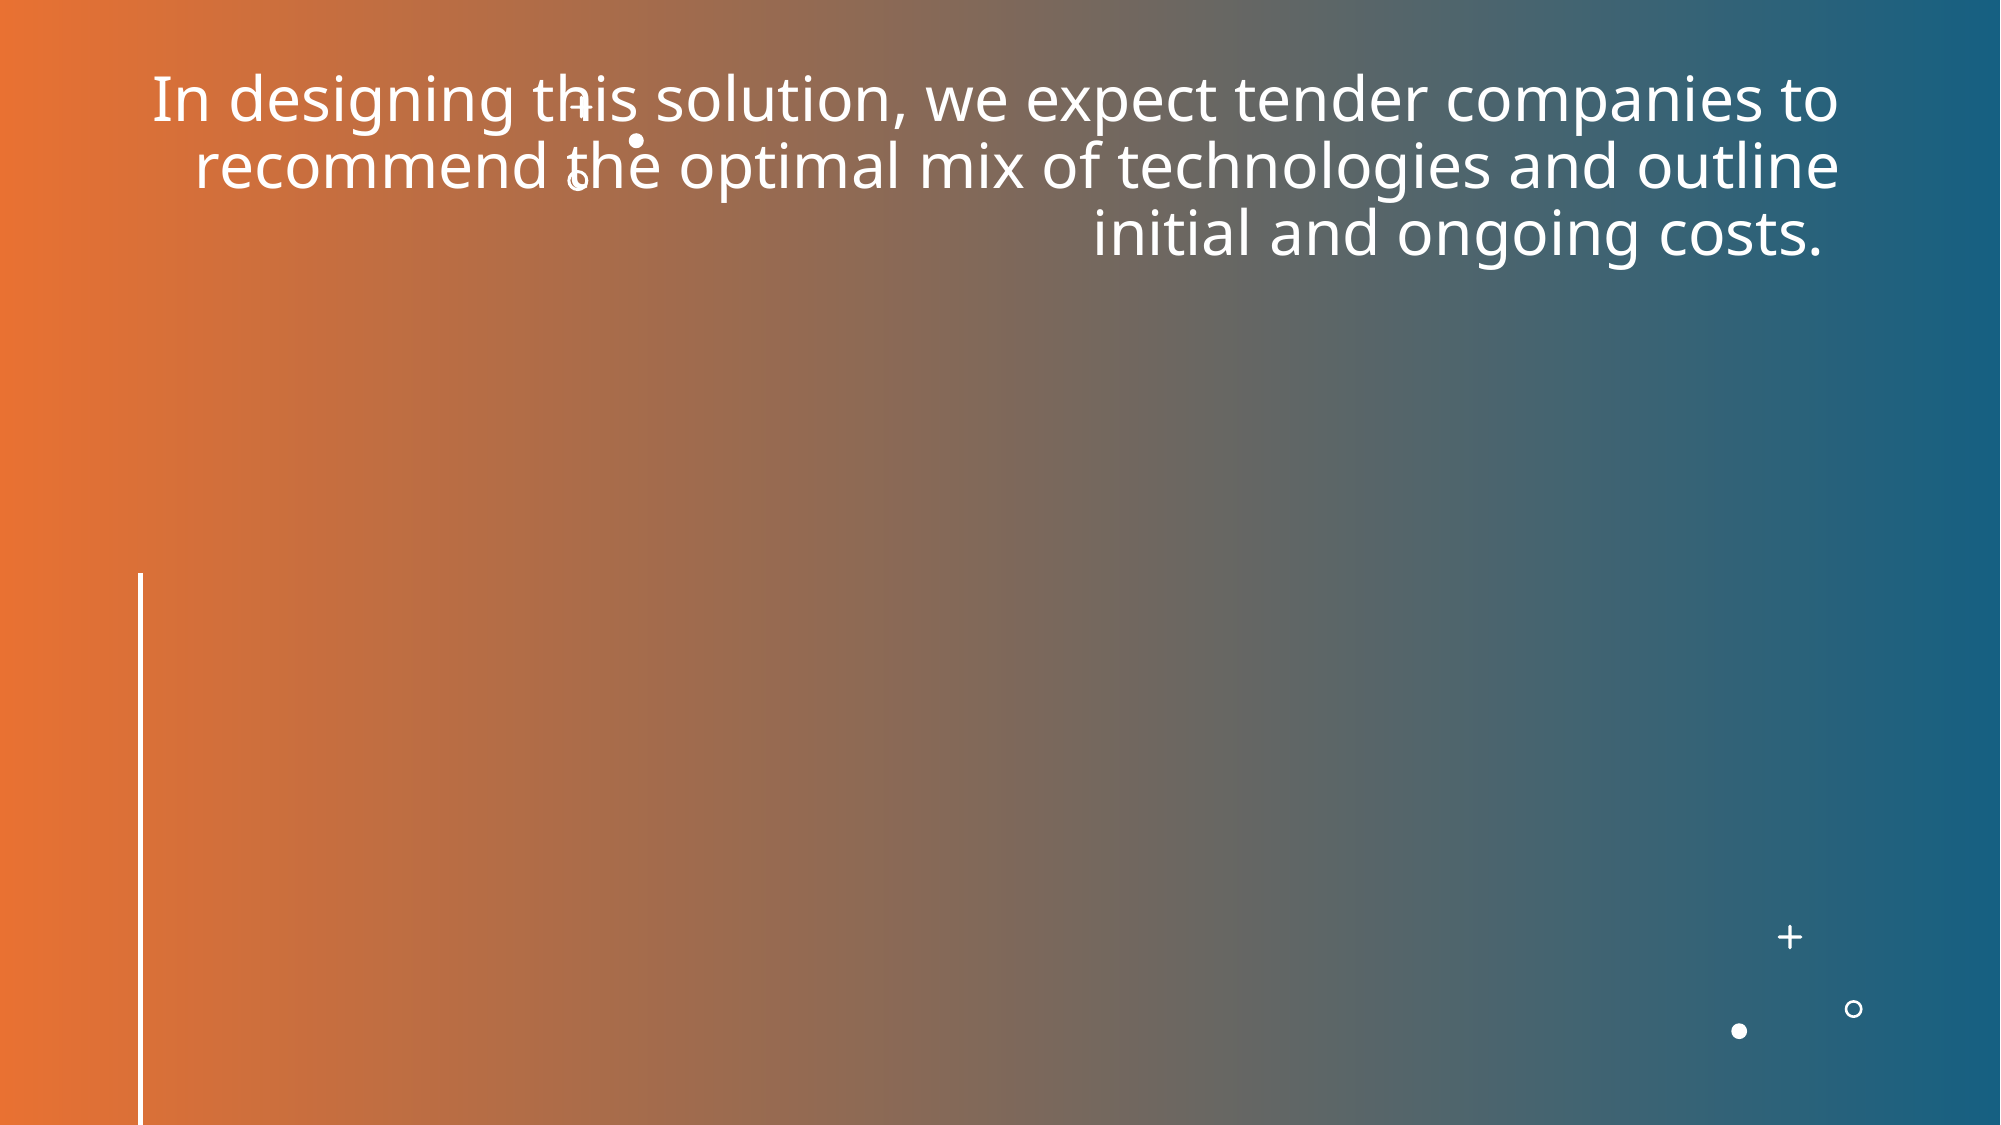

# In designing this solution, we expect tender companies to recommend the optimal mix of technologies and outline initial and ongoing costs.